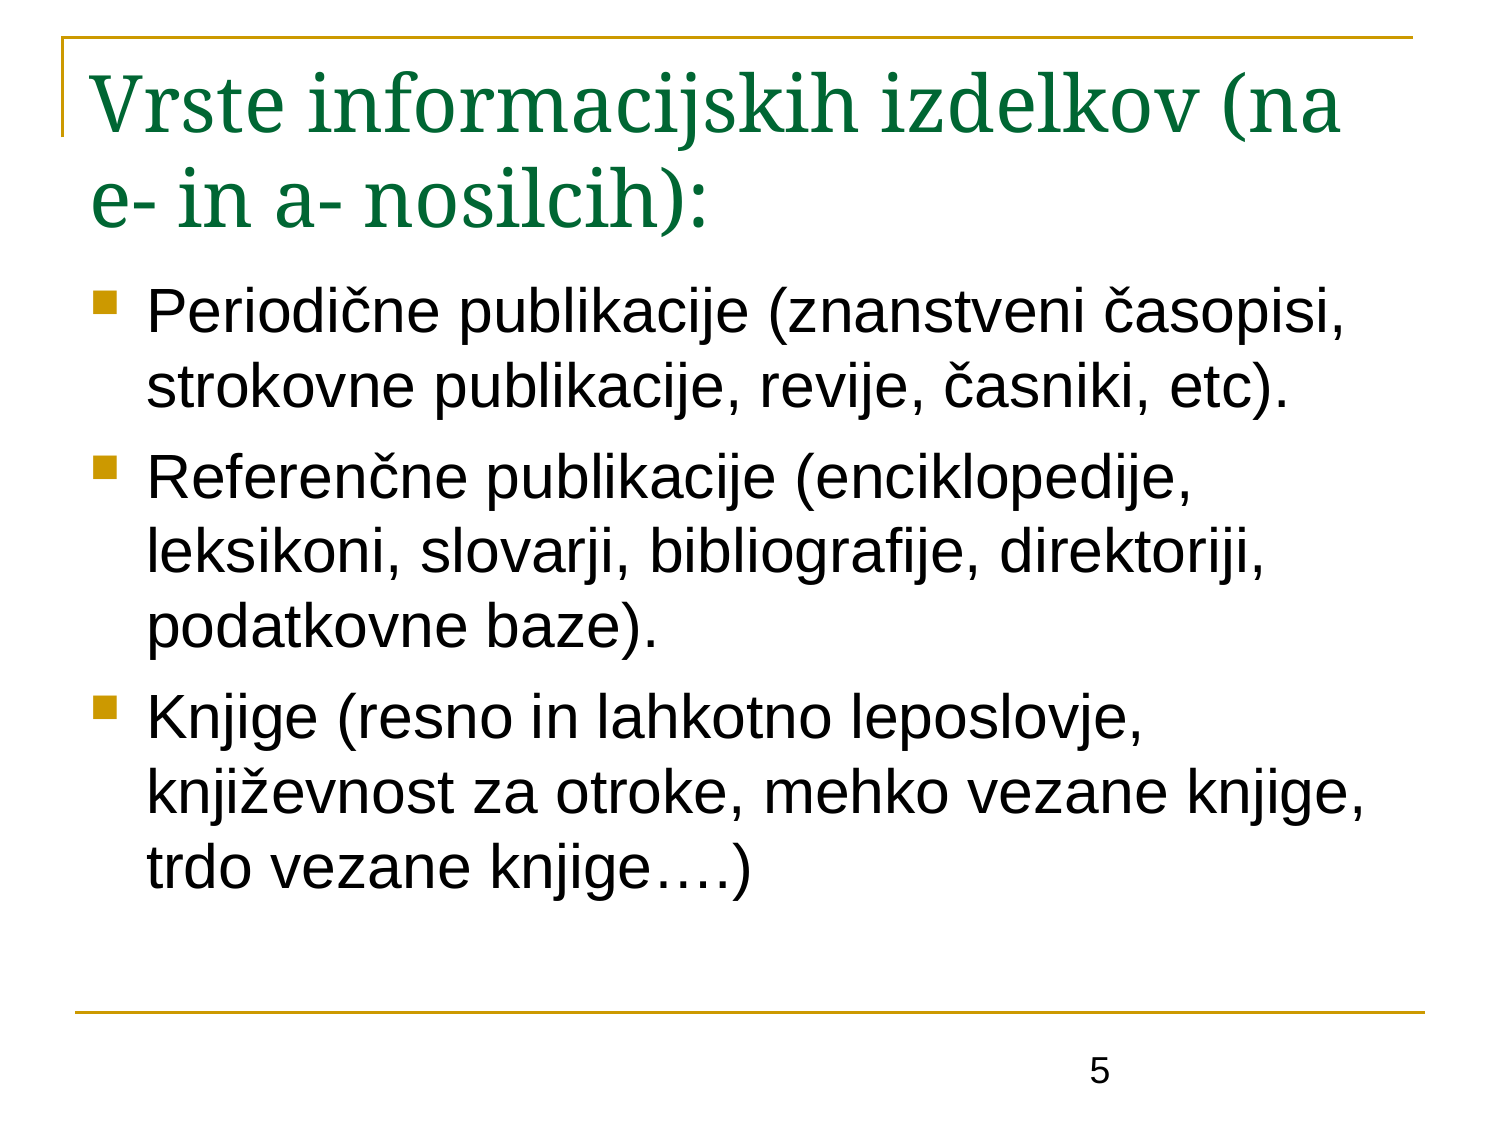

# Vrste informacijskih izdelkov (na e- in a- nosilcih):
Periodične publikacije (znanstveni časopisi, strokovne publikacije, revije, časniki, etc).
Referenčne publikacije (enciklopedije, leksikoni, slovarji, bibliografije, direktoriji, podatkovne baze).
Knjige (resno in lahkotno leposlovje, književnost za otroke, mehko vezane knjige, trdo vezane knjige….)
5